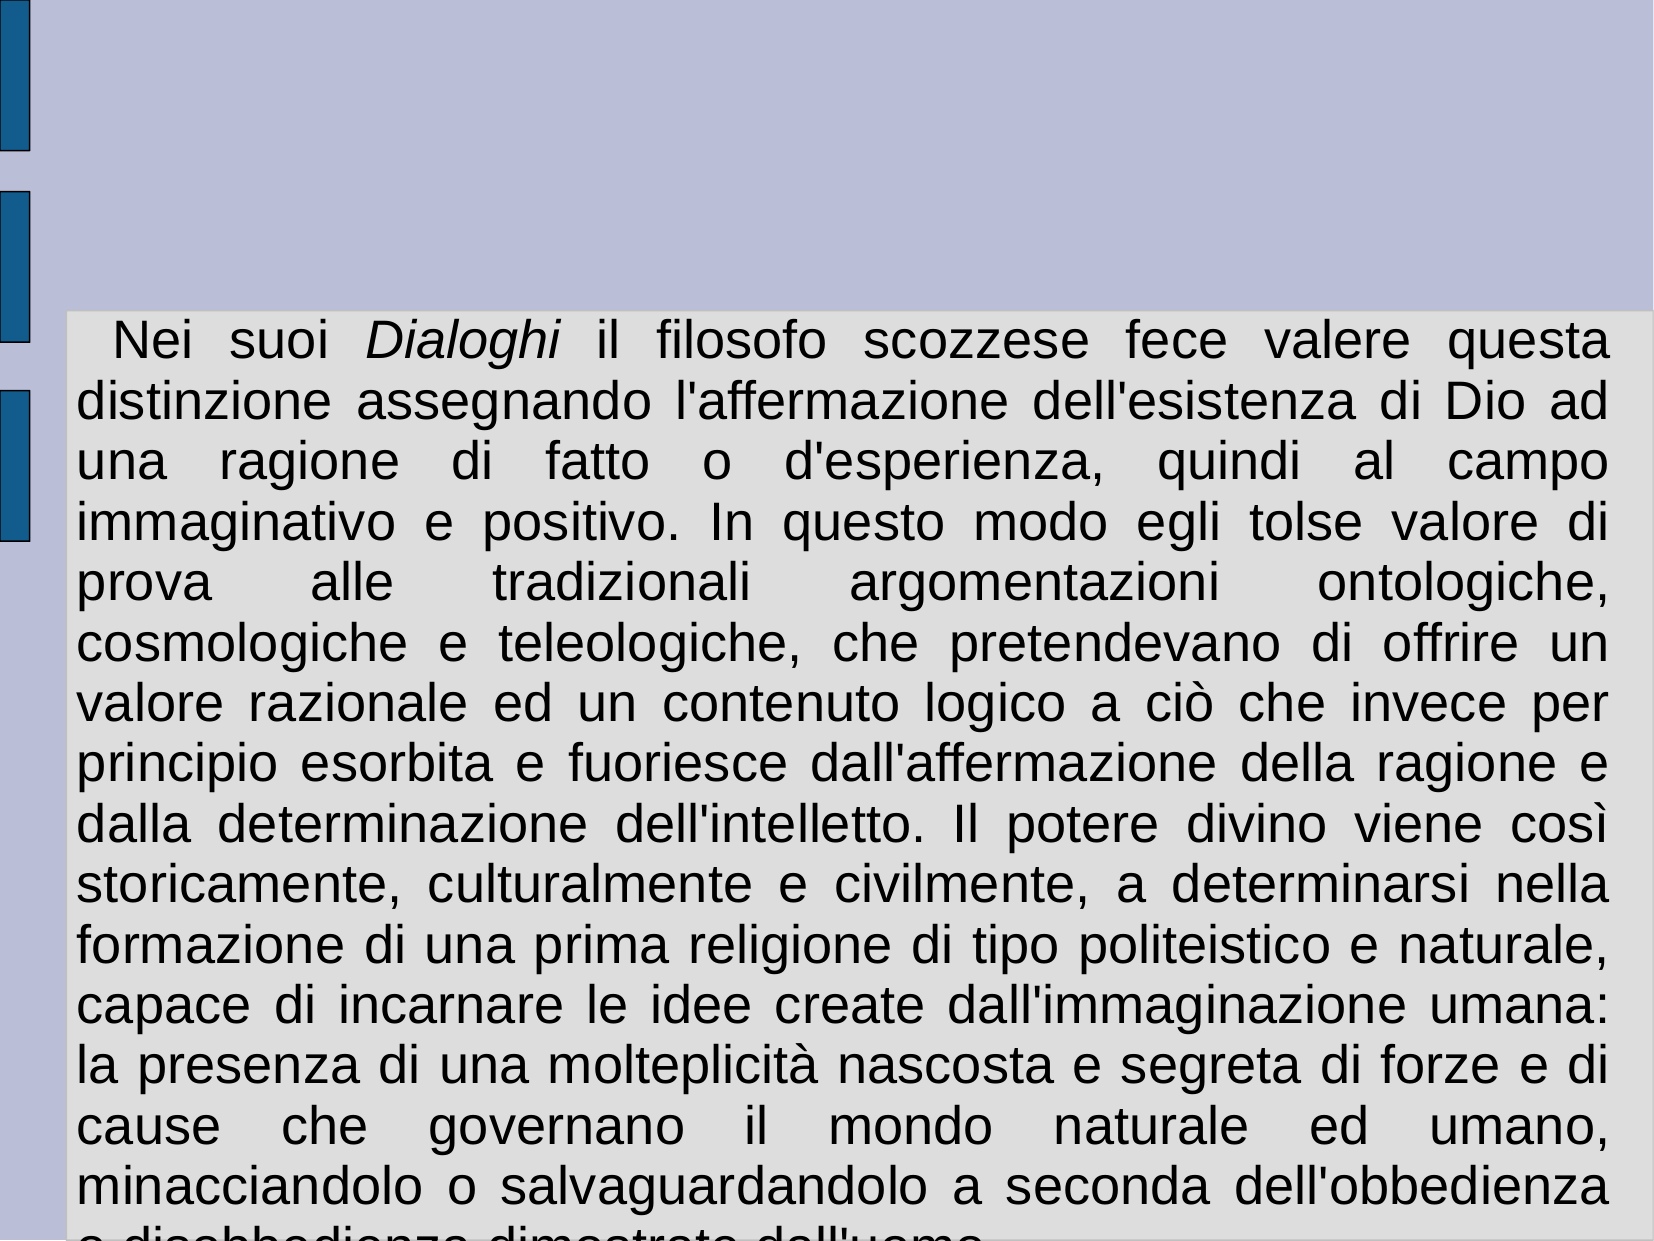

#
 Nei suoi Dialoghi il filosofo scozzese fece valere questa distinzione assegnando l'affermazione dell'esistenza di Dio ad una ragione di fatto o d'esperienza, quindi al campo immaginativo e positivo. In questo modo egli tolse valore di prova alle tradizionali argomentazioni ontologiche, cosmologiche e teleologiche, che pretendevano di offrire un valore razionale ed un contenuto logico a ciò che invece per principio esorbita e fuoriesce dall'affermazione della ragione e dalla determinazione dell'intelletto. Il potere divino viene così storicamente, culturalmente e civilmente, a determinarsi nella formazione di una prima religione di tipo politeistico e naturale, capace di incarnare le idee create dall'immaginazione umana: la presenza di una molteplicità nascosta e segreta di forze e di cause che governano il mondo naturale ed umano, minacciandolo o salvaguardandolo a seconda dell'obbedienza o disobbedienza dimostrate dall'uomo.